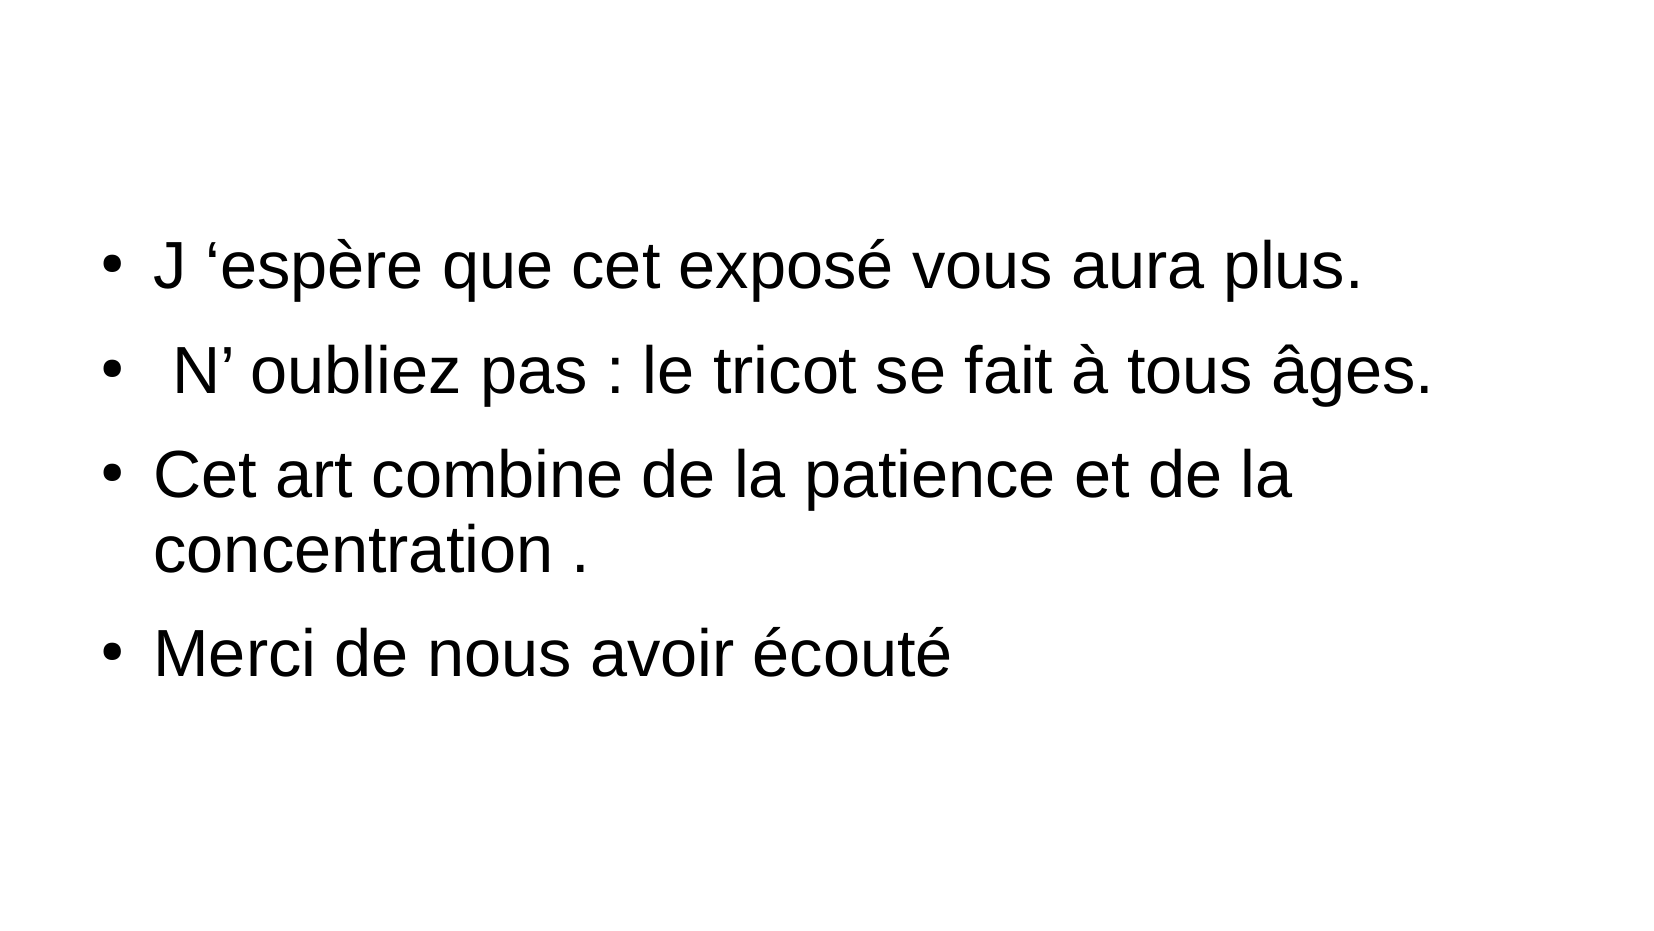

# J ‘espère que cet exposé vous aura plus.
 N’ oubliez pas : le tricot se fait à tous âges.
Cet art combine de la patience et de la concentration .
Merci de nous avoir écouté